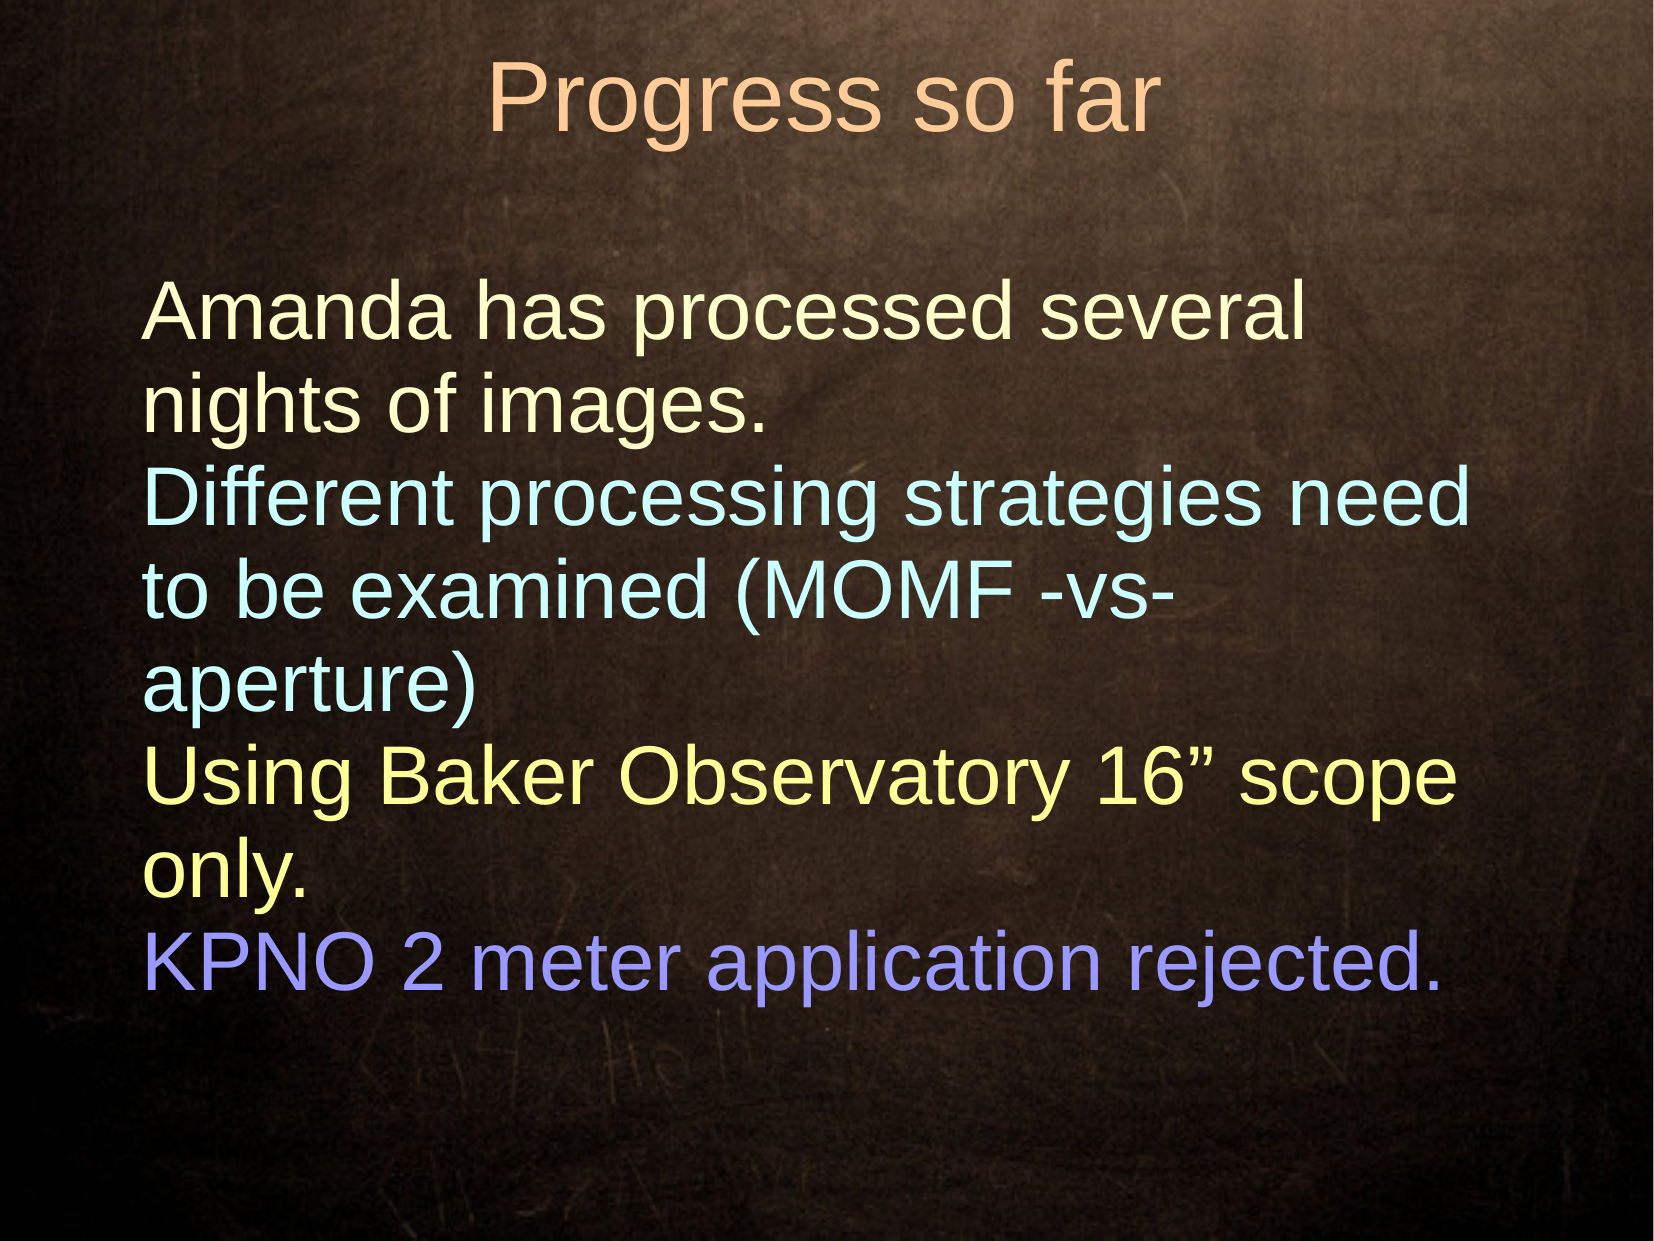

Progress so far
Amanda has processed several nights of images.
Different processing strategies need to be examined (MOMF -vs- aperture)
Using Baker Observatory 16” scope only.
KPNO 2 meter application rejected.